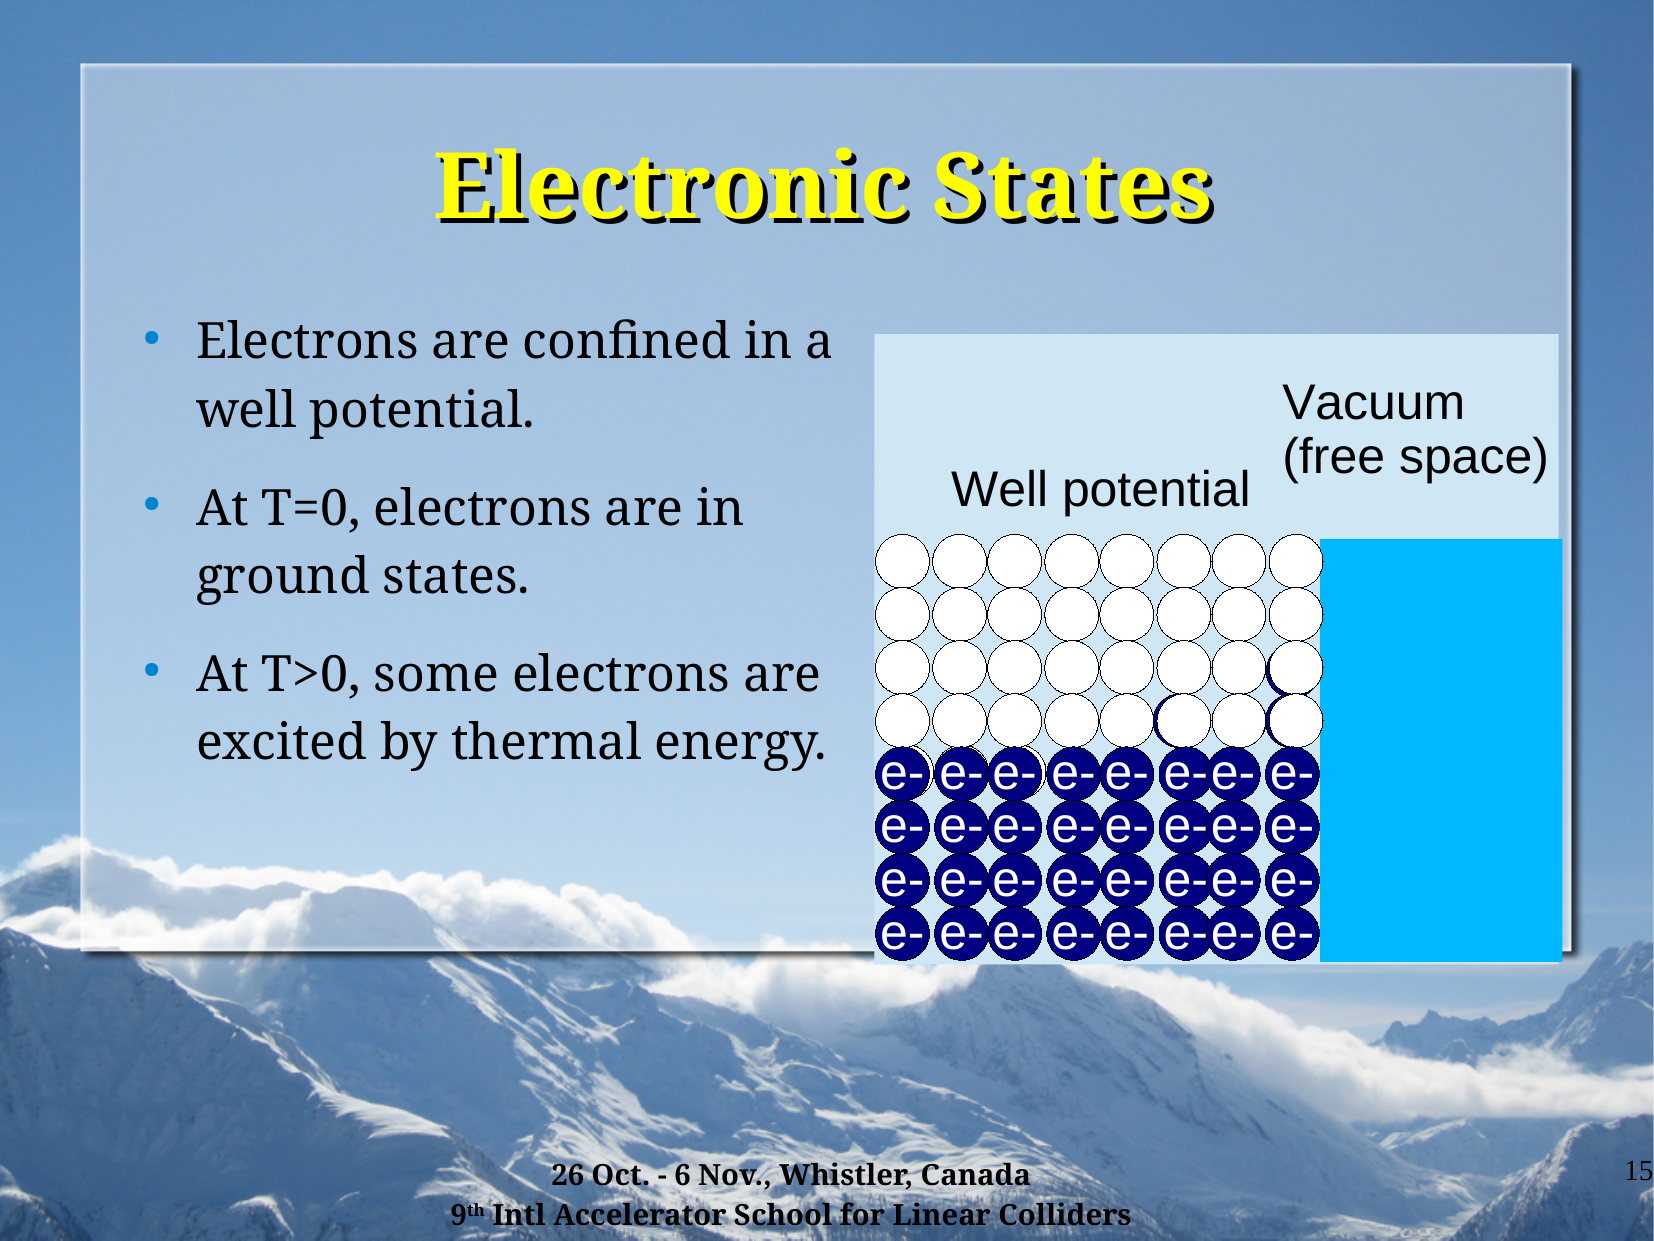

# Electronic States
Electrons are confined in a well potential.
At T=0, electrons are in ground states.
At T>0, some electrons are excited by thermal energy.
Vacuum
(free space)
Well potential
e-
e-
e-
e-
e-
e-
e-
e-
e-
e-
e-
e-
e-
e-
e-
e-
e-
e-
e-
e-
e-
e-
e-
e-
e-
e-
e-
e-
e-
e-
e-
e-
e-
e-
e-
e-
15